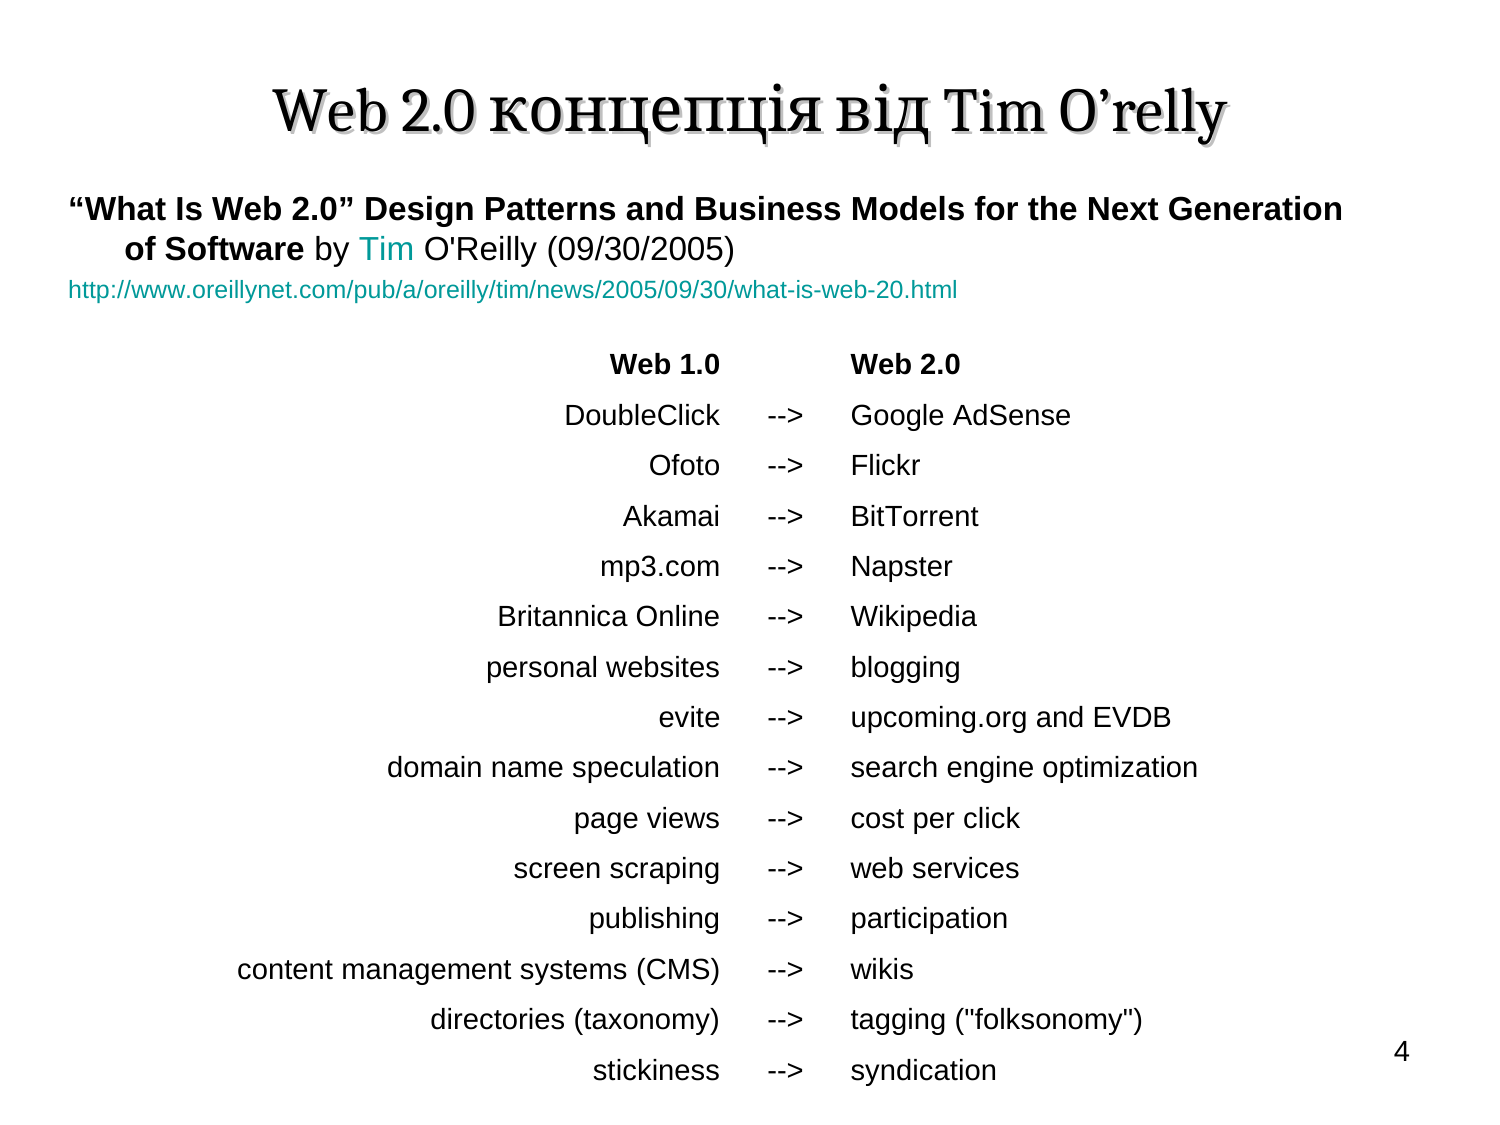

# Web 2.0 концепція від Tim O’relly
“What Is Web 2.0” Design Patterns and Business Models for the Next Generation of Software by Tim O'Reilly (09/30/2005)
http://www.oreillynet.com/pub/a/oreilly/tim/news/2005/09/30/what-is-web-20.html
| Web 1.0 | | Web 2.0 |
| --- | --- | --- |
| DoubleClick | --> | Google AdSense |
| Ofoto | --> | Flickr |
| Akamai | --> | BitTorrent |
| mp3.com | --> | Napster |
| Britannica Online | --> | Wikipedia |
| personal websites | --> | blogging |
| evite | --> | upcoming.org and EVDB |
| domain name speculation | --> | search engine optimization |
| page views | --> | cost per click |
| screen scraping | --> | web services |
| publishing | --> | participation |
| content management systems (CMS) | --> | wikis |
| directories (taxonomy) | --> | tagging ("folksonomy") |
| stickiness | --> | syndication |
4